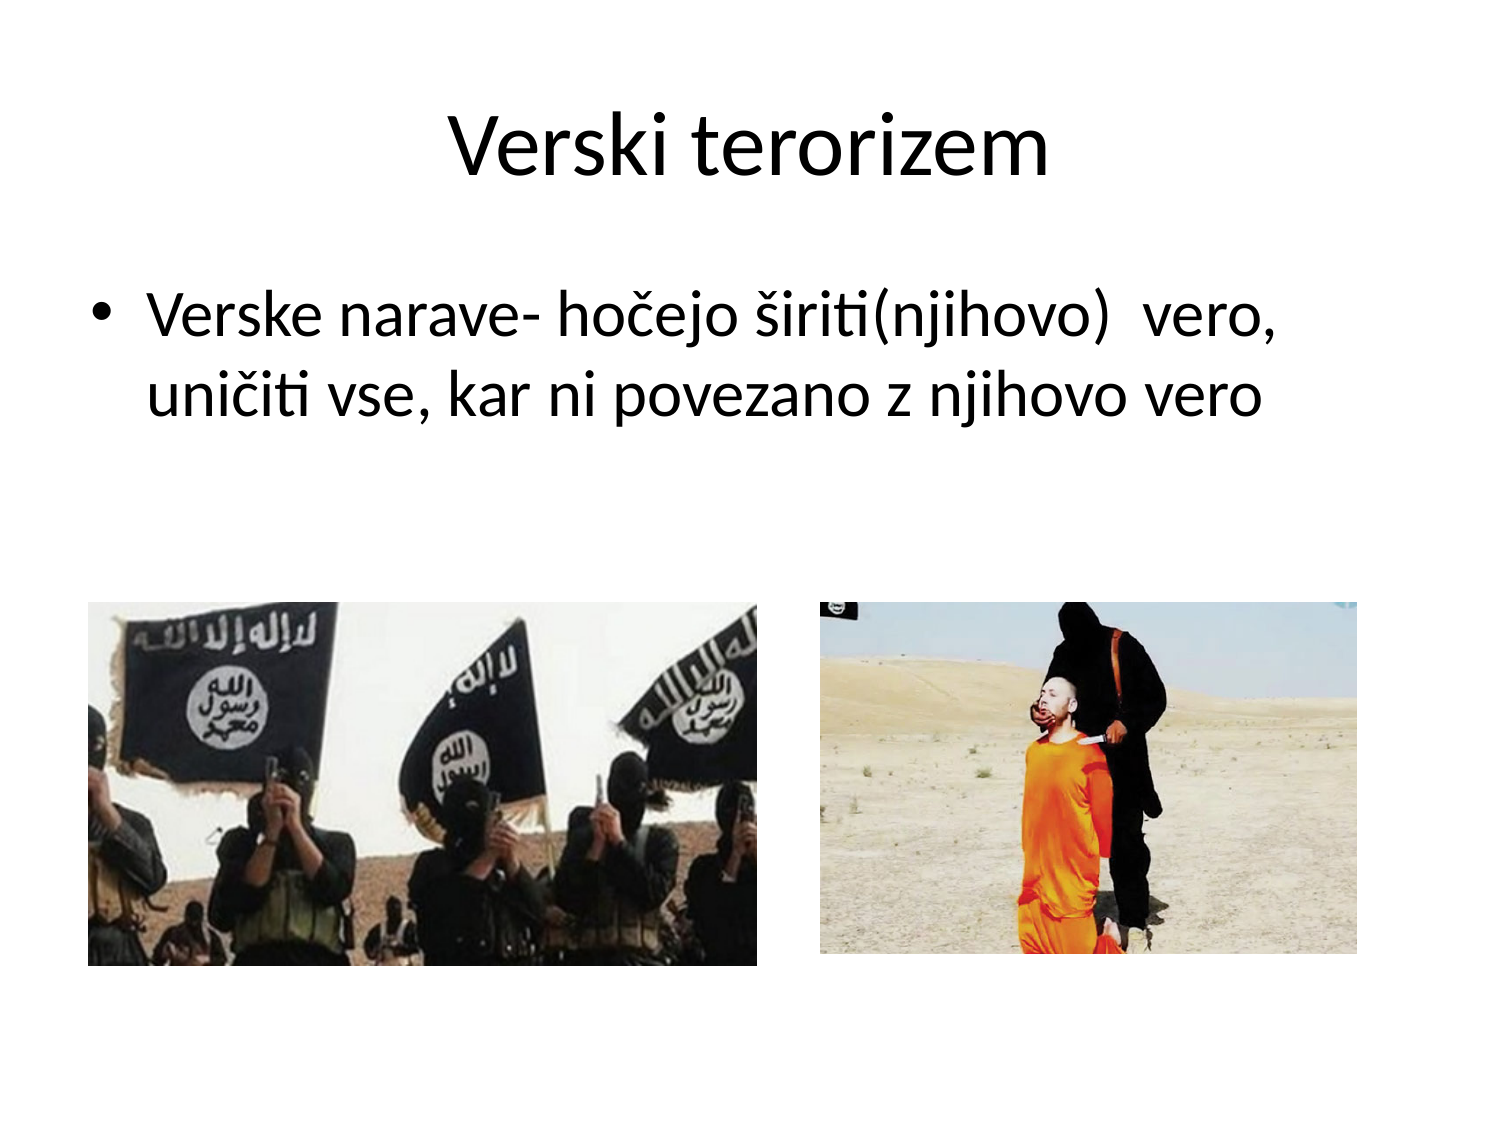

# Verski terorizem
Verske narave- hočejo širiti(njihovo) vero, uničiti vse, kar ni povezano z njihovo vero